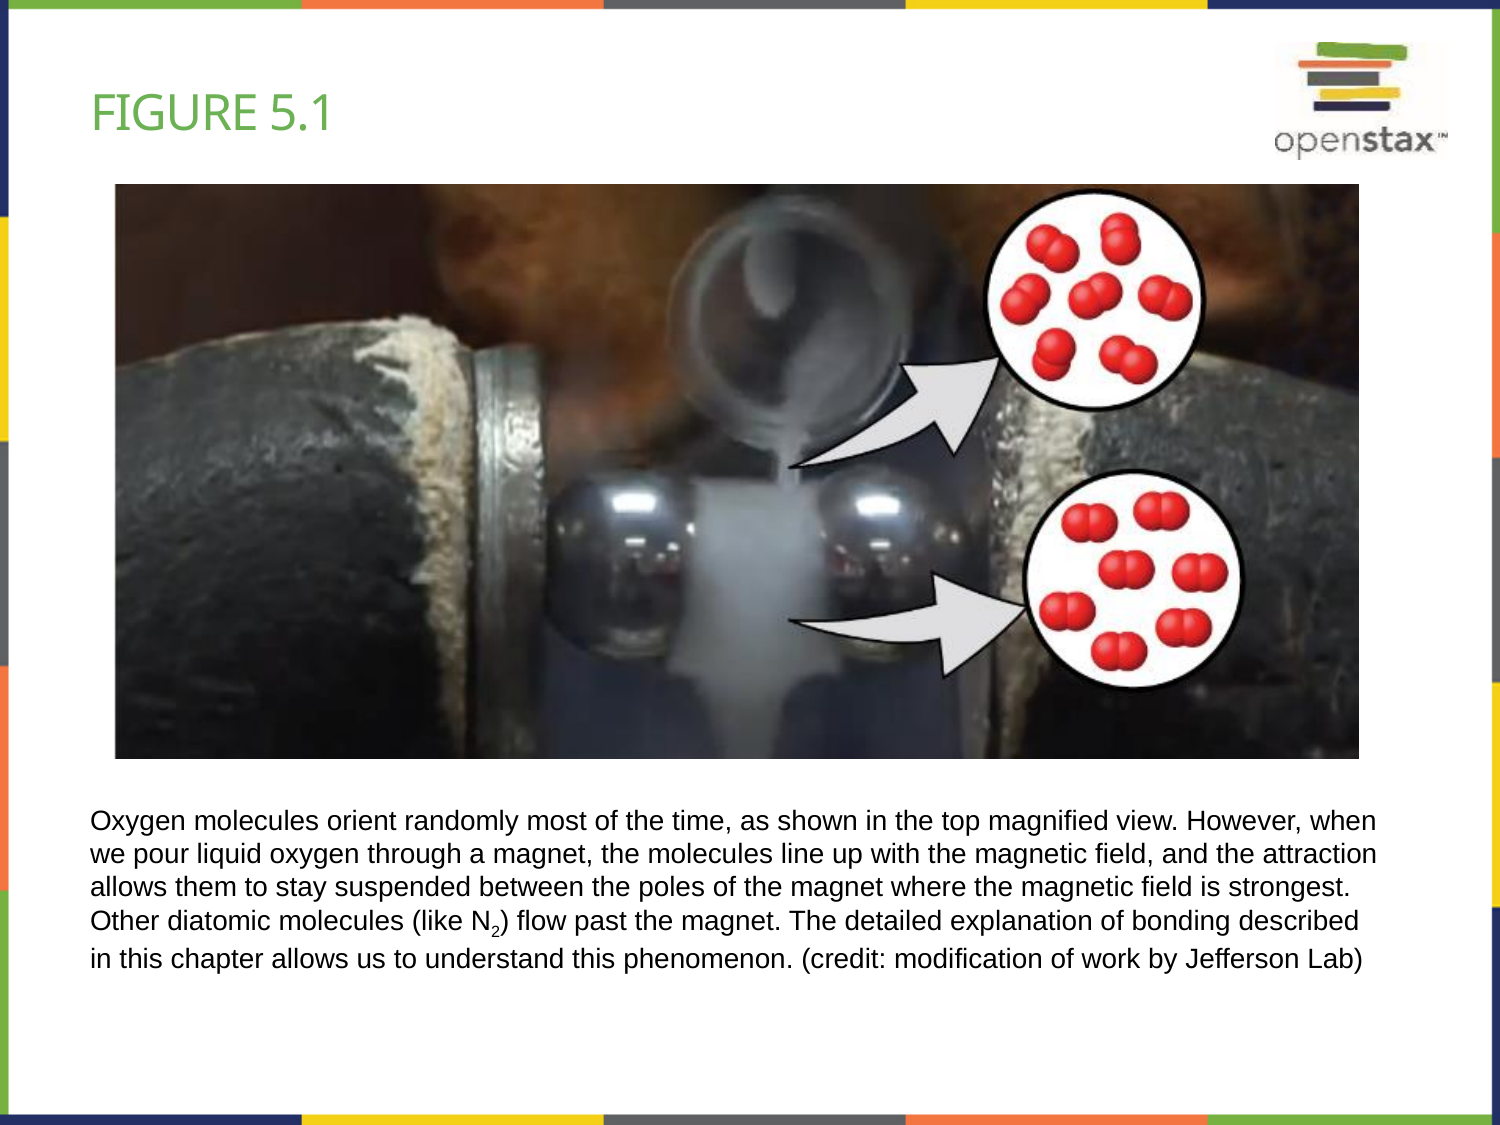

# Figure 5.1
Oxygen molecules orient randomly most of the time, as shown in the top magnified view. However, when we pour liquid oxygen through a magnet, the molecules line up with the magnetic field, and the attraction allows them to stay suspended between the poles of the magnet where the magnetic field is strongest. Other diatomic molecules (like N2) flow past the magnet. The detailed explanation of bonding described in this chapter allows us to understand this phenomenon. (credit: modification of work by Jefferson Lab)